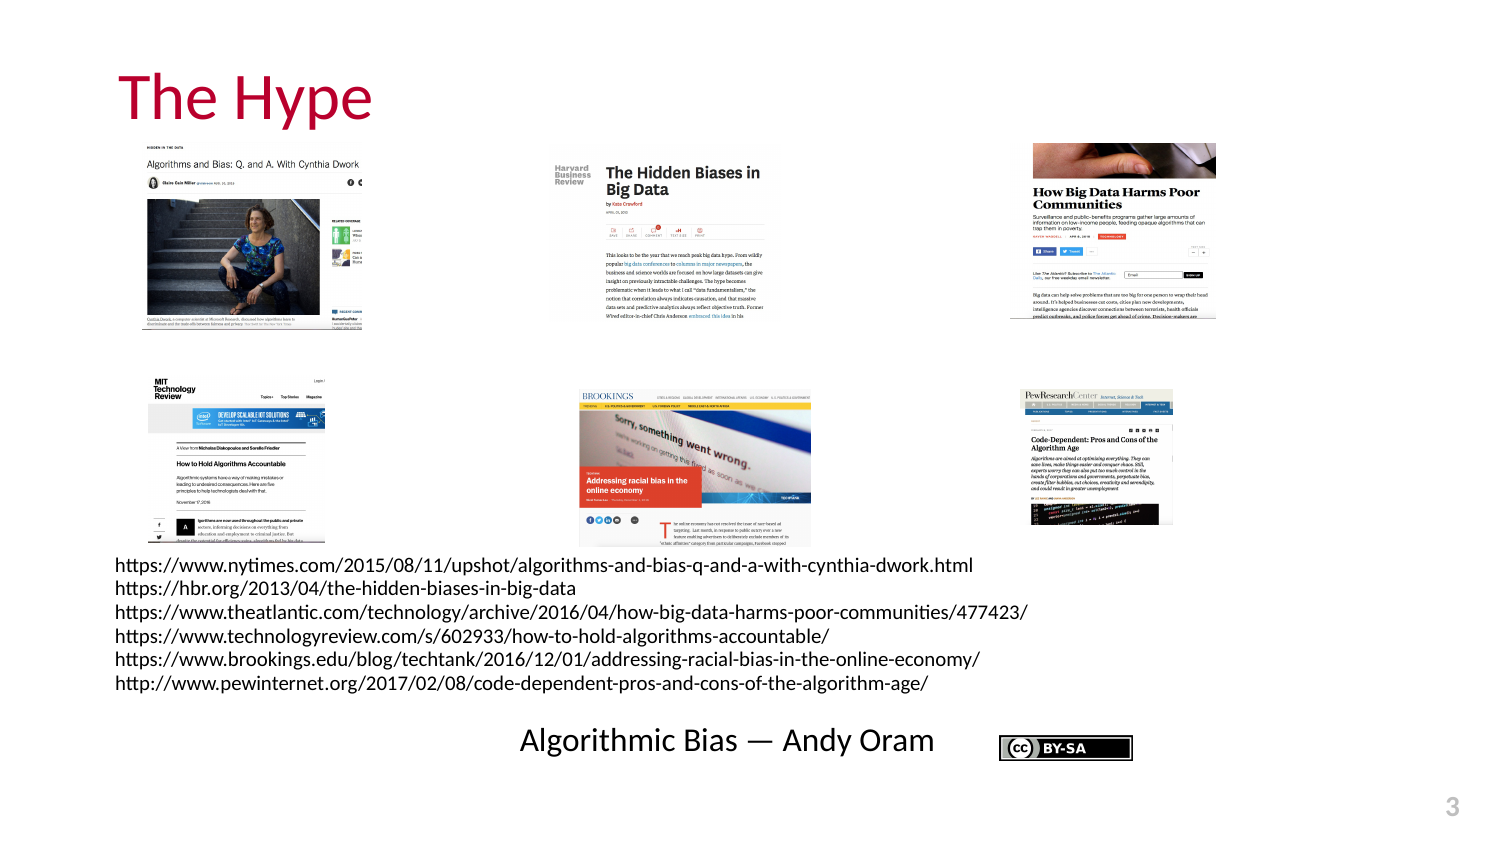

# The Hype
https://www.nytimes.com/2015/08/11/upshot/algorithms-and-bias-q-and-a-with-cynthia-dwork.html
https://hbr.org/2013/04/the-hidden-biases-in-big-data
https://www.theatlantic.com/technology/archive/2016/04/how-big-data-harms-poor-communities/477423/
https://www.technologyreview.com/s/602933/how-to-hold-algorithms-accountable/
https://www.brookings.edu/blog/techtank/2016/12/01/addressing-racial-bias-in-the-online-economy/
http://www.pewinternet.org/2017/02/08/code-dependent-pros-and-cons-of-the-algorithm-age/
Algorithmic Bias — Andy Oram